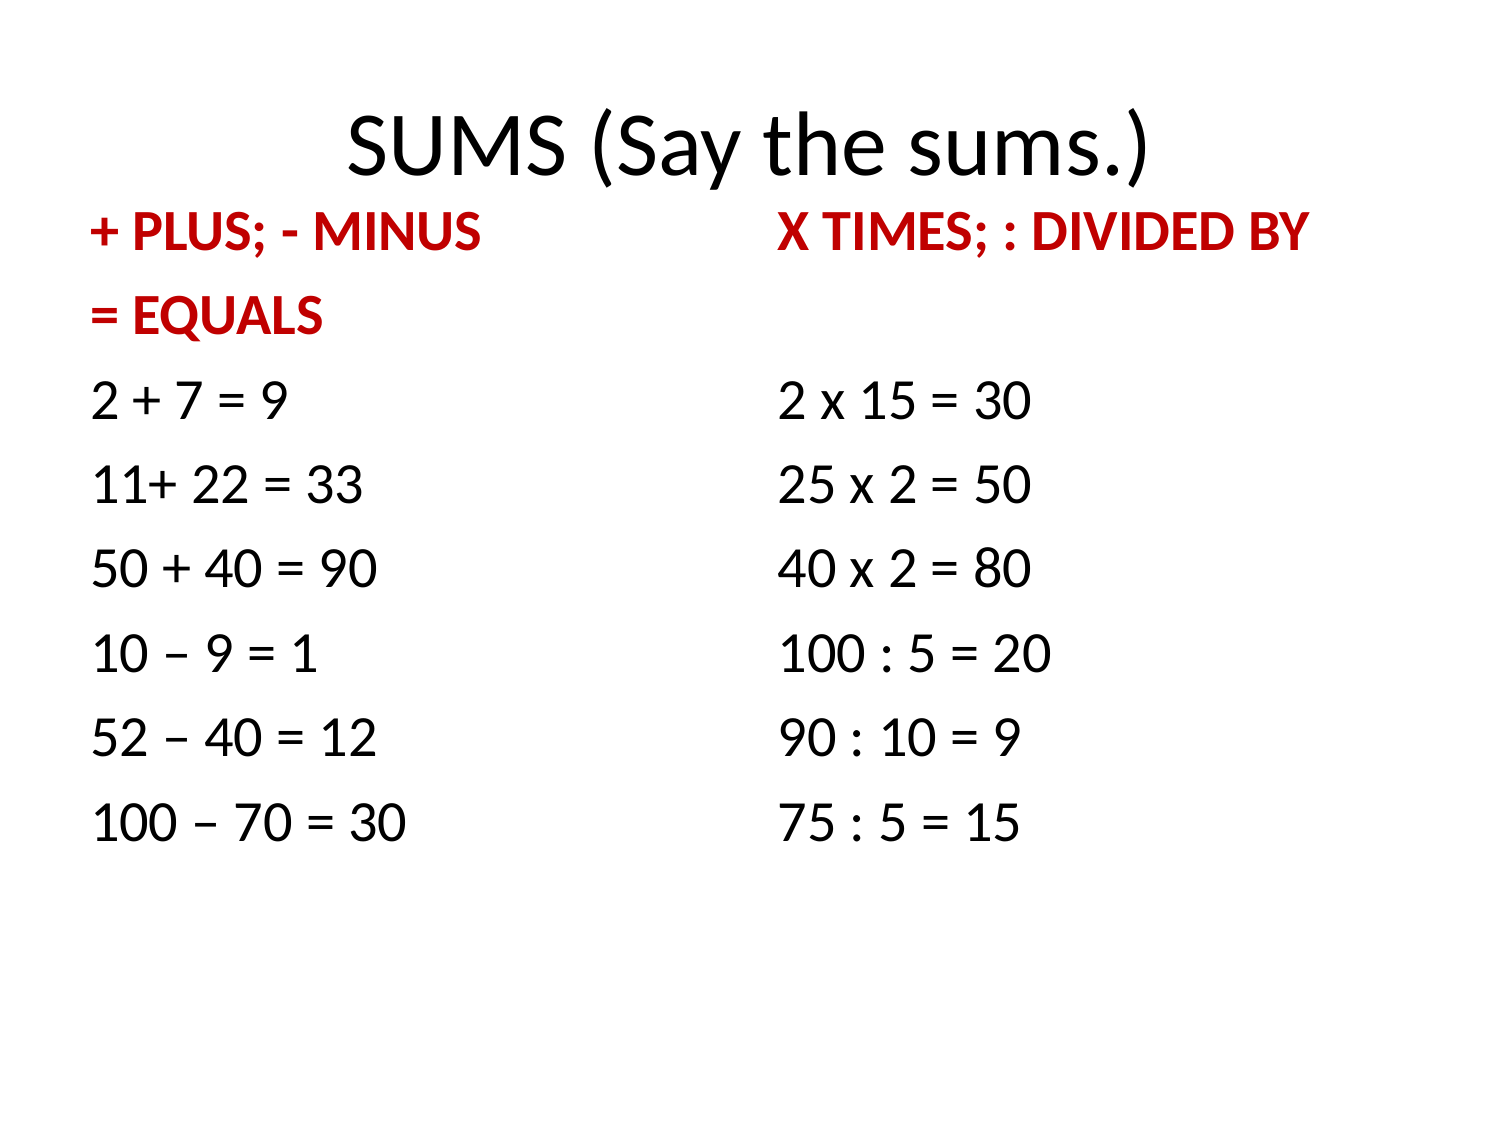

# SUMS (Say the sums.)
+ PLUS; - MINUS
= EQUALS
2 + 7 = 9
11+ 22 = 33
50 + 40 = 90
10 – 9 = 1
52 – 40 = 12
100 – 70 = 30
X TIMES; : DIVIDED BY
2 x 15 = 30
25 x 2 = 50
40 x 2 = 80
100 : 5 = 20
90 : 10 = 9
75 : 5 = 15